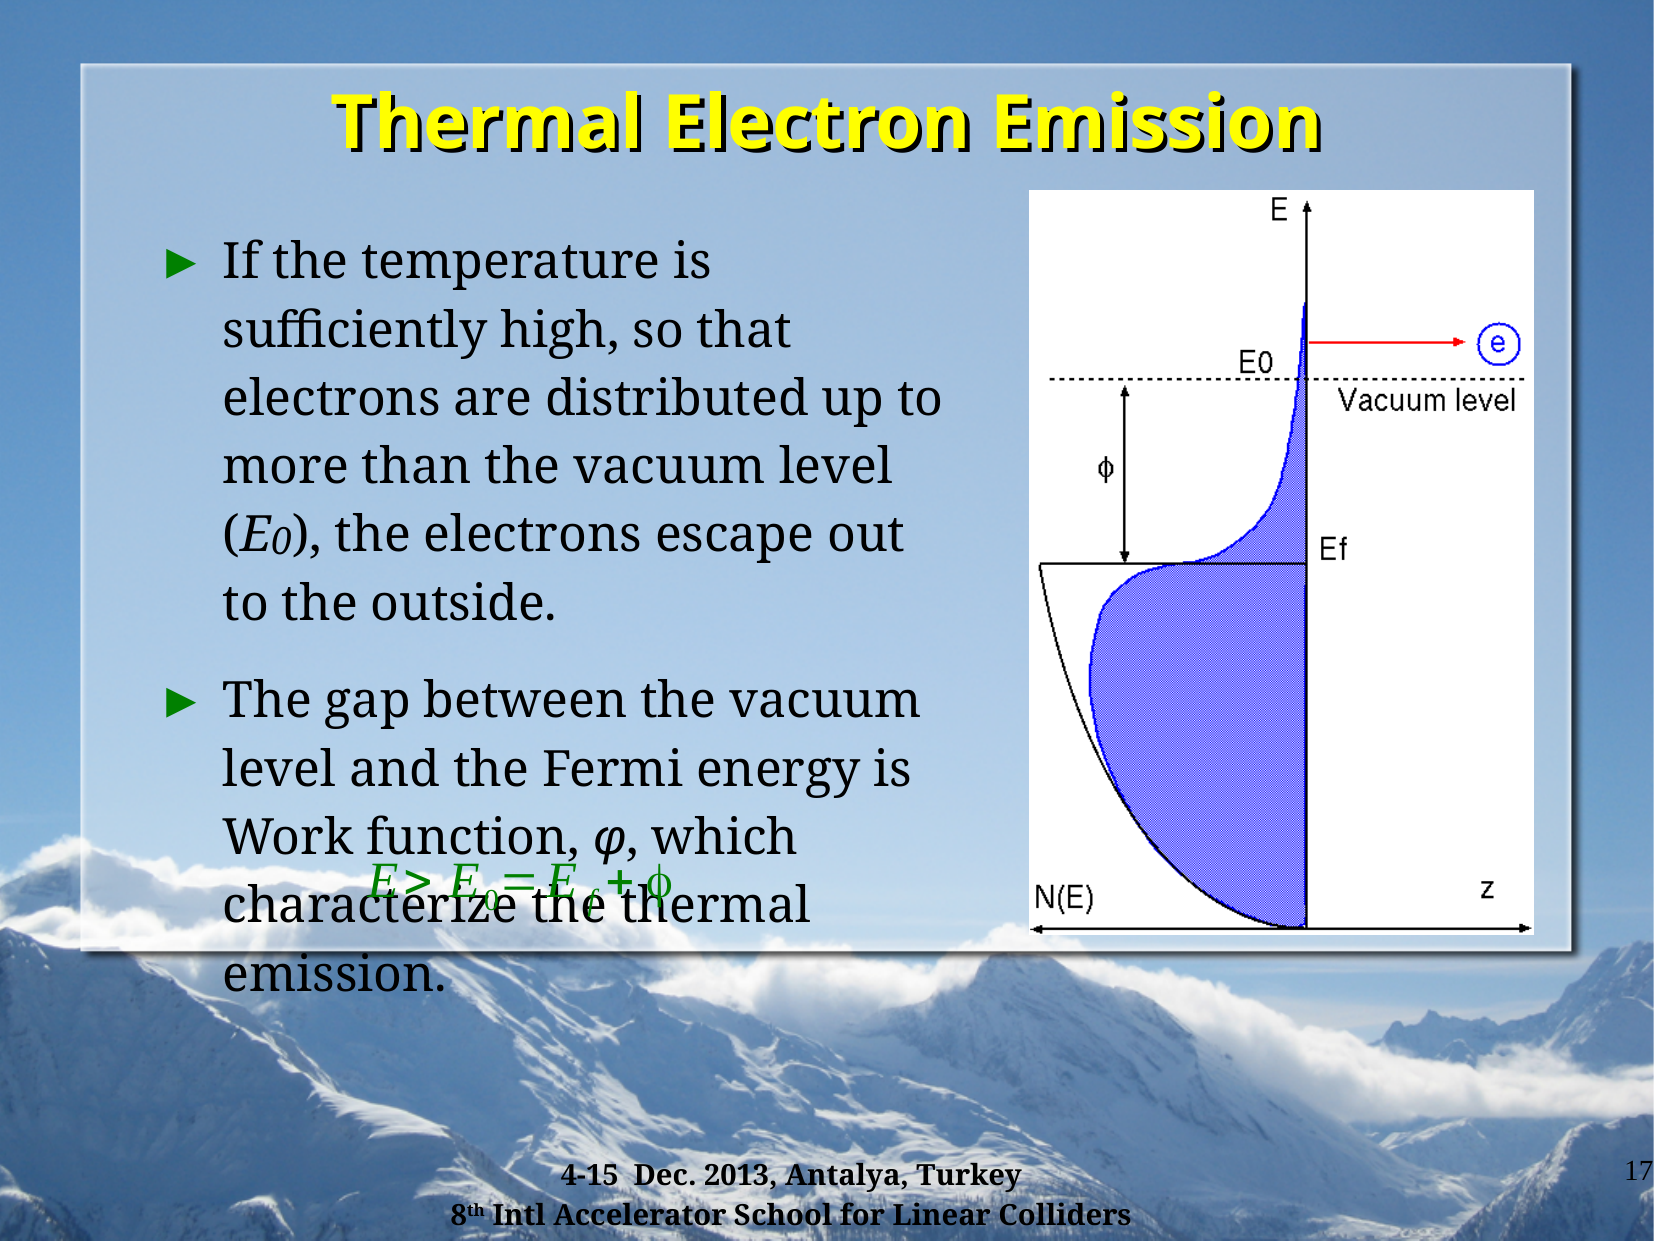

# Thermal Electron Emission
If the temperature is sufficiently high, so that electrons are distributed up to more than the vacuum level (E0), the electrons escape out to the outside.
The gap between the vacuum level and the Fermi energy is Work function, φ, which characterize the thermal emission.
17